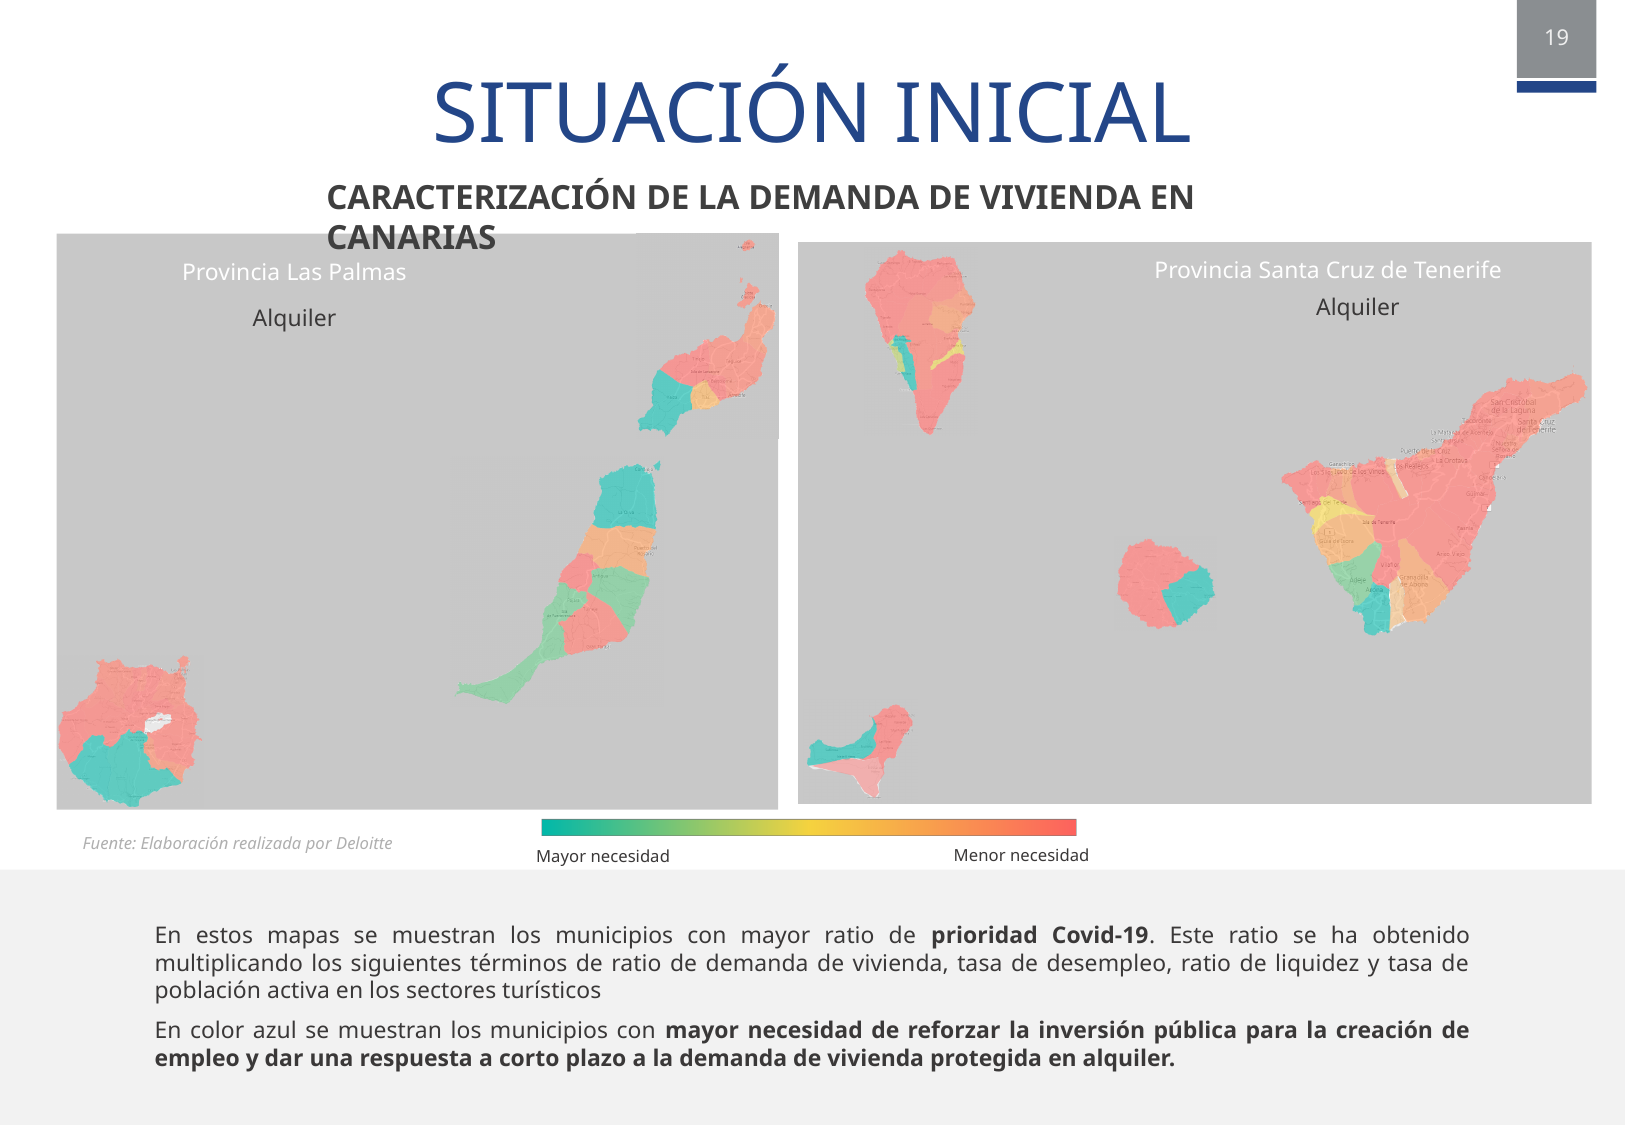

# SITUACIÓN INICIAL
CARACTERIZACIÓN DE LA DEMANDA DE VIVIENDA EN CANARIAS
Provincia Santa Cruz de Tenerife
Provincia Las Palmas
Provincia Santa Cruz de Tenerife
Alquiler
Alquiler
Fuente: Elaboración realizada por Deloitte
Menor necesidad
Mayor necesidad
En estos mapas se muestran los municipios con mayor ratio de prioridad Covid-19. Este ratio se ha obtenido multiplicando los siguientes términos de ratio de demanda de vivienda, tasa de desempleo, ratio de liquidez y tasa de población activa en los sectores turísticos
En color azul se muestran los municipios con mayor necesidad de reforzar la inversión pública para la creación de empleo y dar una respuesta a corto plazo a la demanda de vivienda protegida en alquiler.